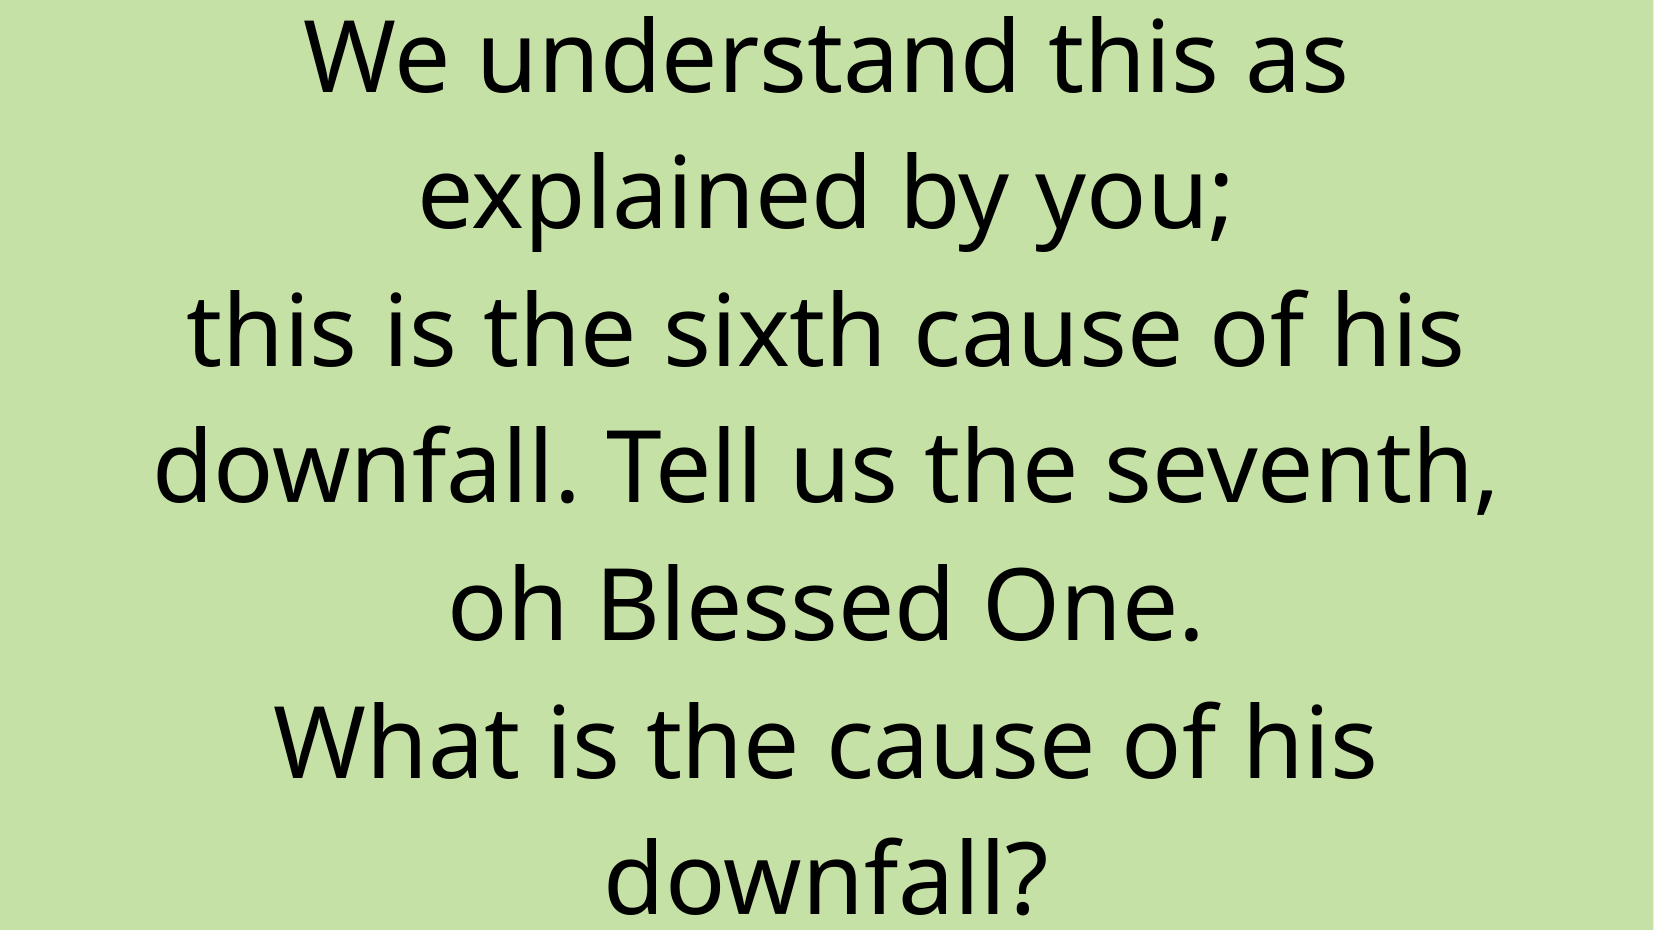

# We understand this as explained by you;
this is the sixth cause of his downfall. Tell us the seventh,
oh Blessed One.
What is the cause of his downfall?